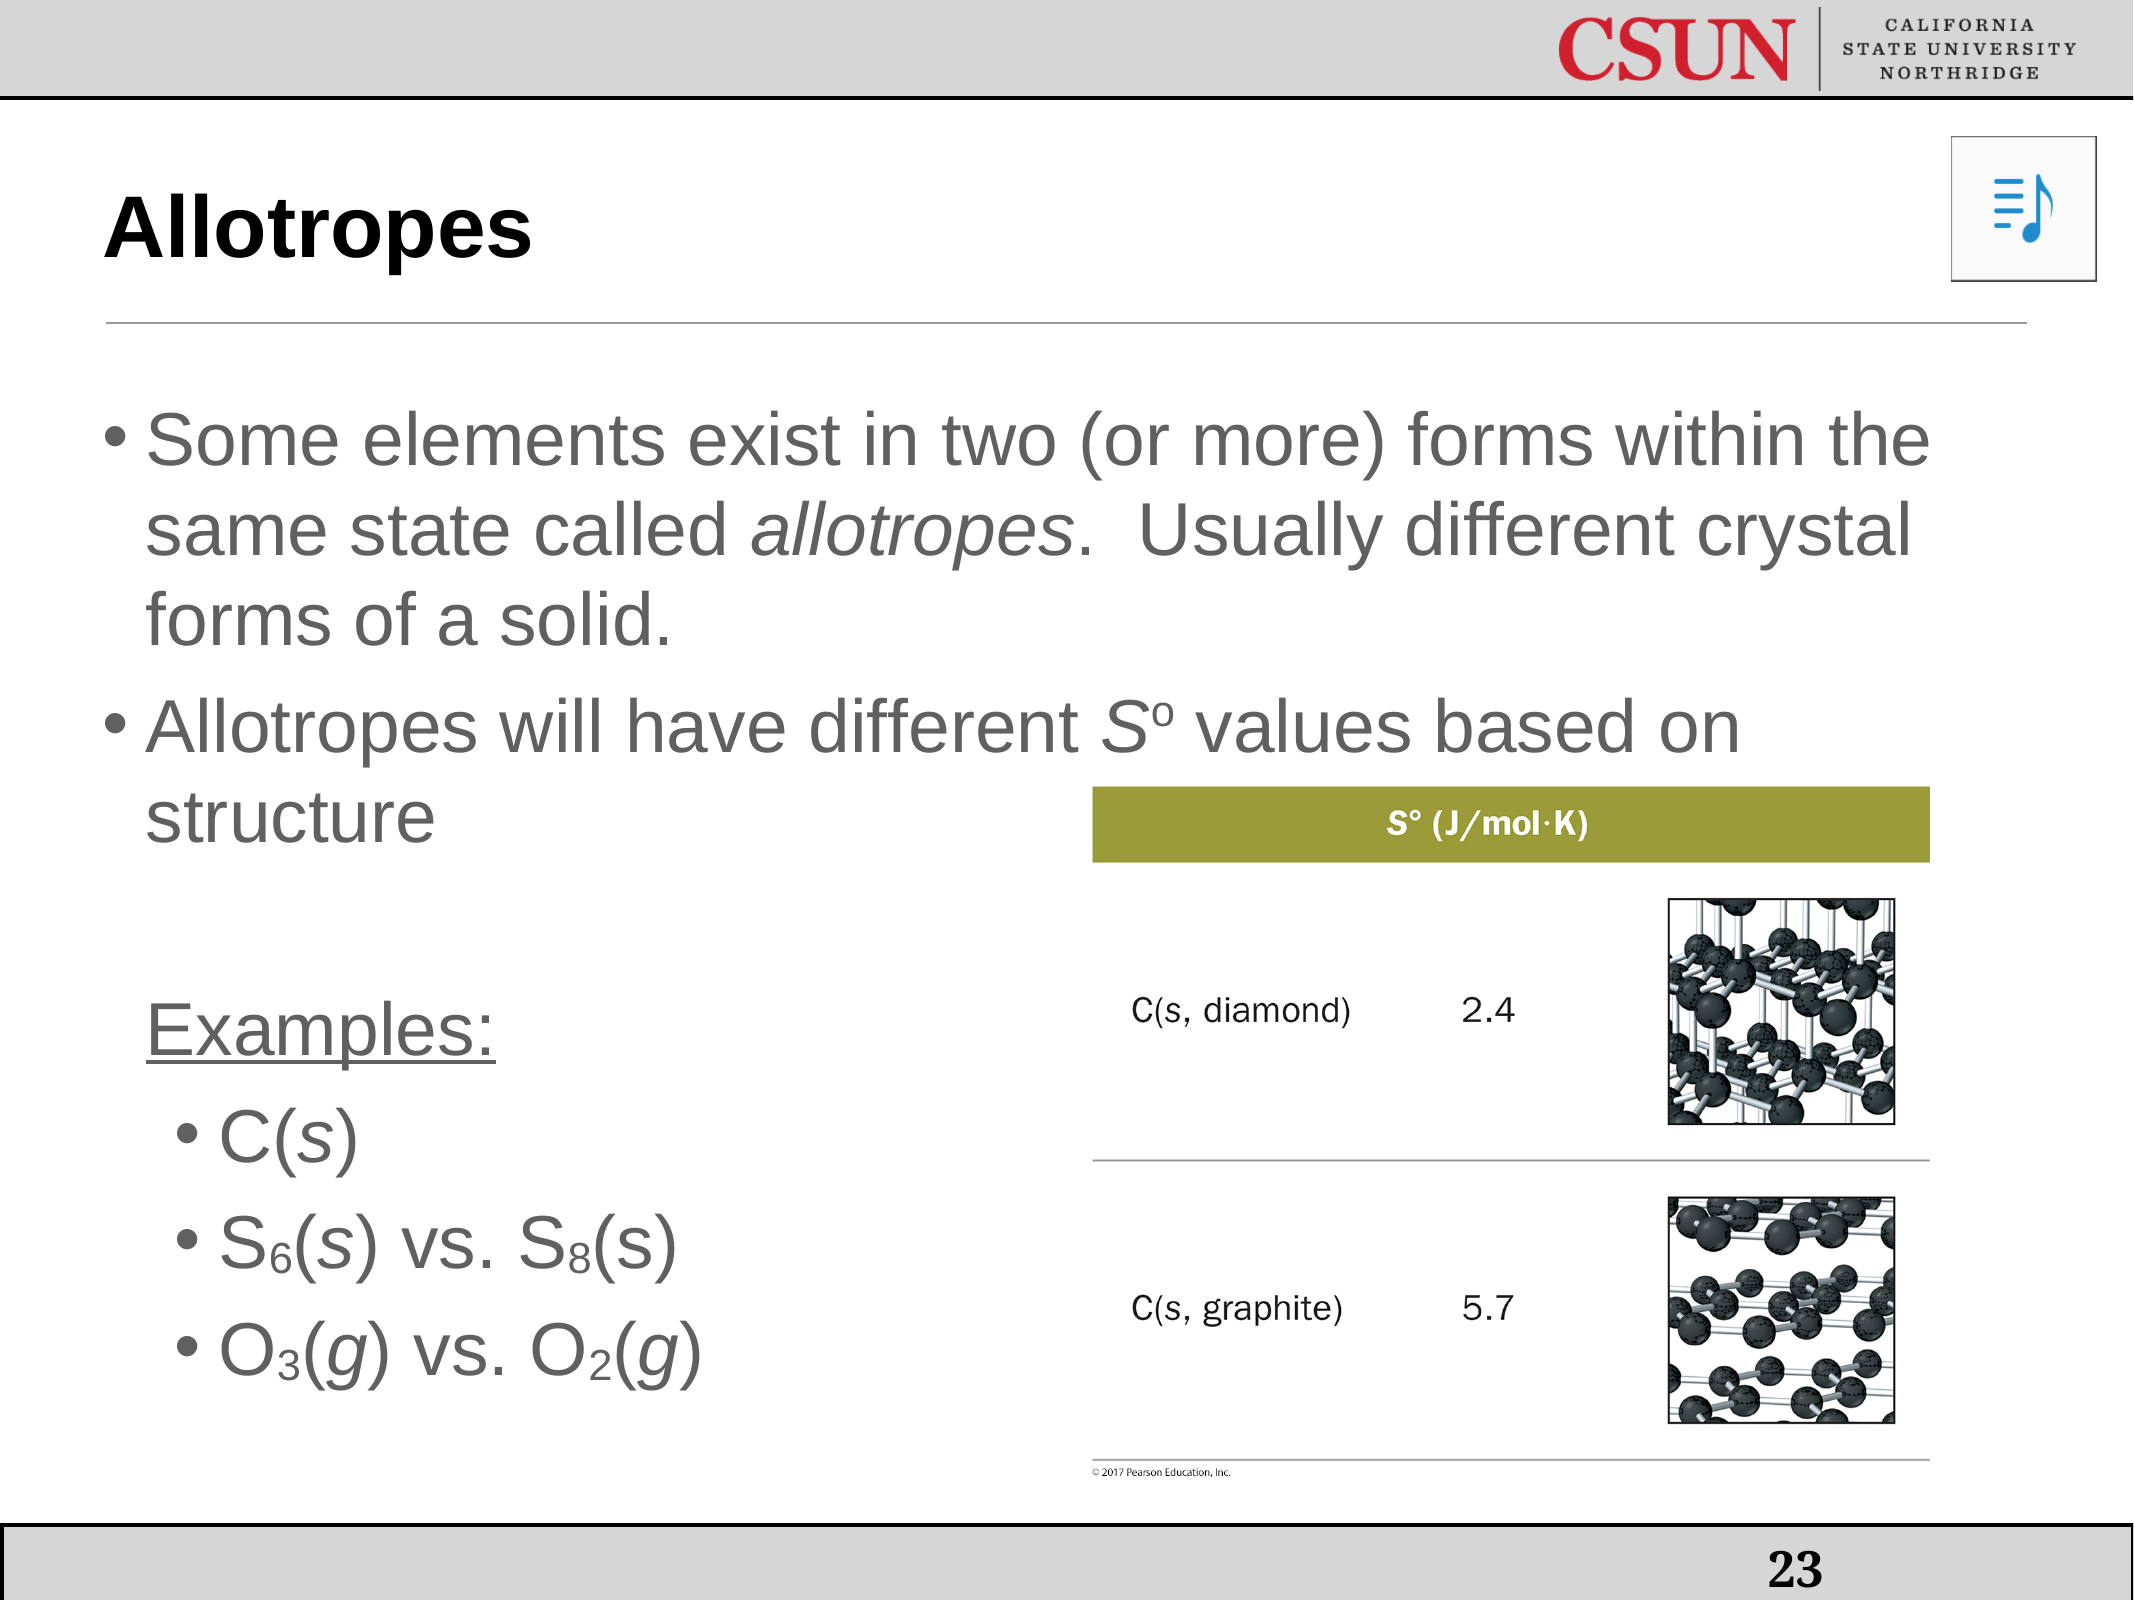

# Allotropes
Some elements exist in two (or more) forms within the same state called allotropes. Usually different crystal forms of a solid.
Allotropes will have different So values based on structure
Examples:
C(s)
S6(s) vs. S8(s)
O3(g) vs. O2(g)
23